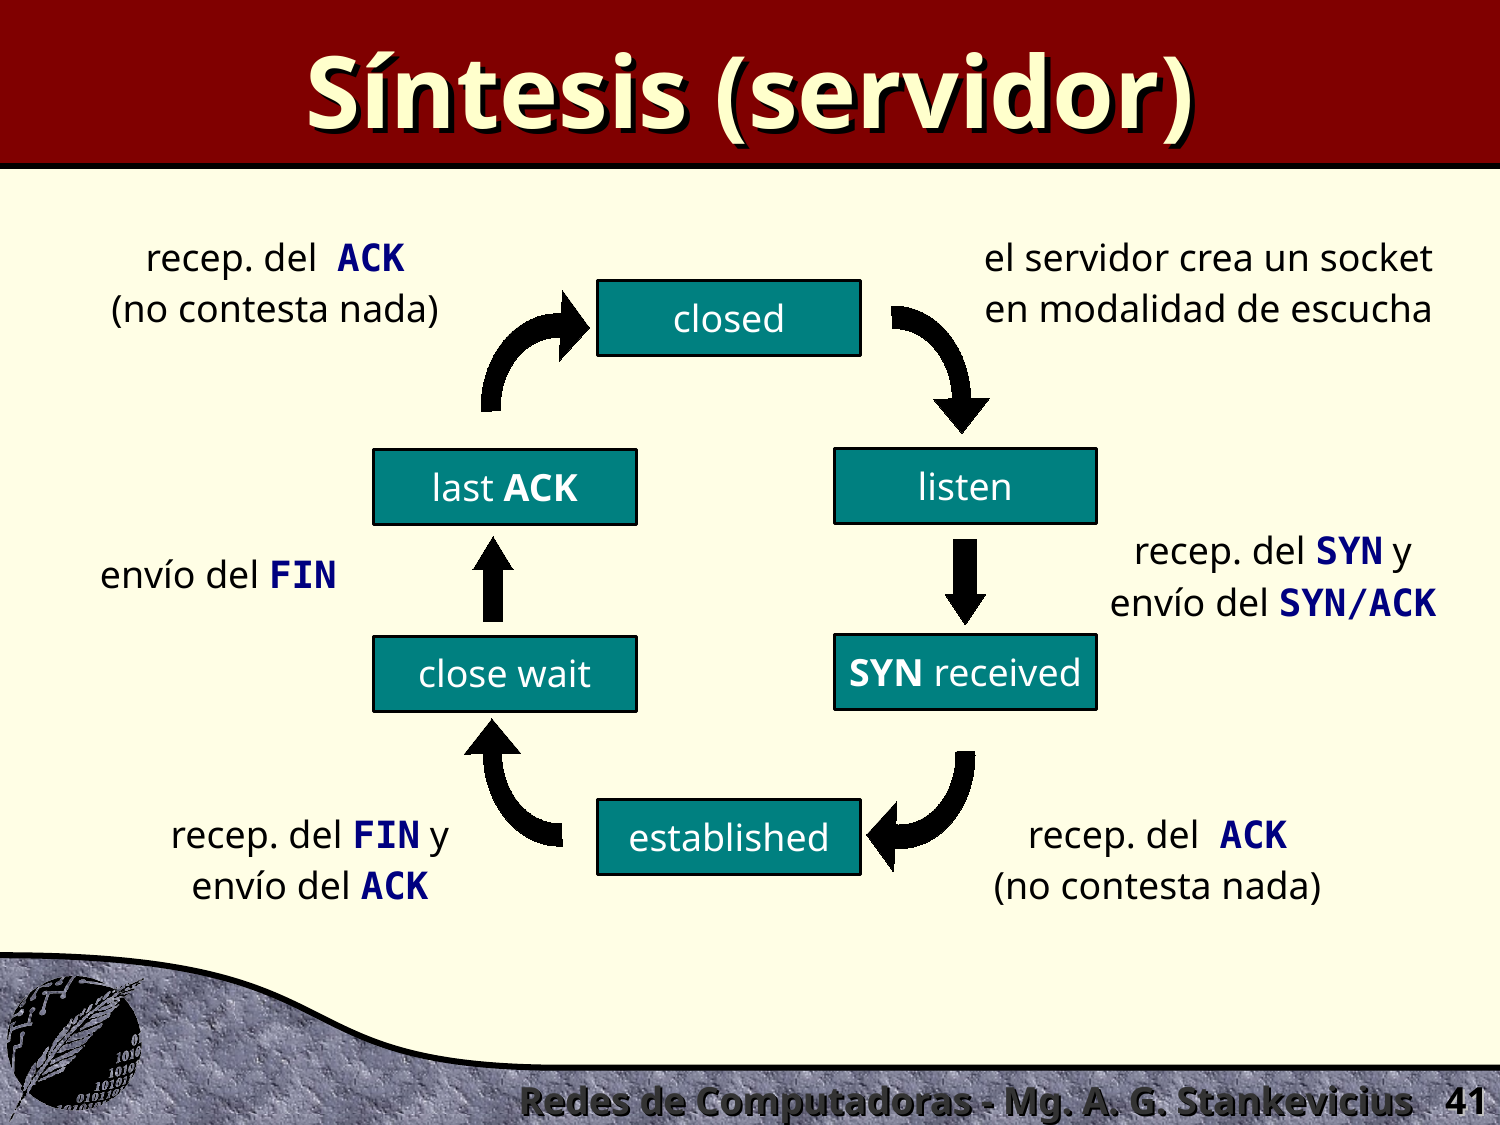

# Síntesis (servidor)
recep. del ACK
(no contesta nada)
el servidor crea un socket
en modalidad de escucha
closed
listen
SYN received
last ACK
close wait
established
recep. del SYN y
envío del SYN/ACK
envío del FIN
recep. del FIN y
envío del ACK
recep. del ACK
(no contesta nada)
41